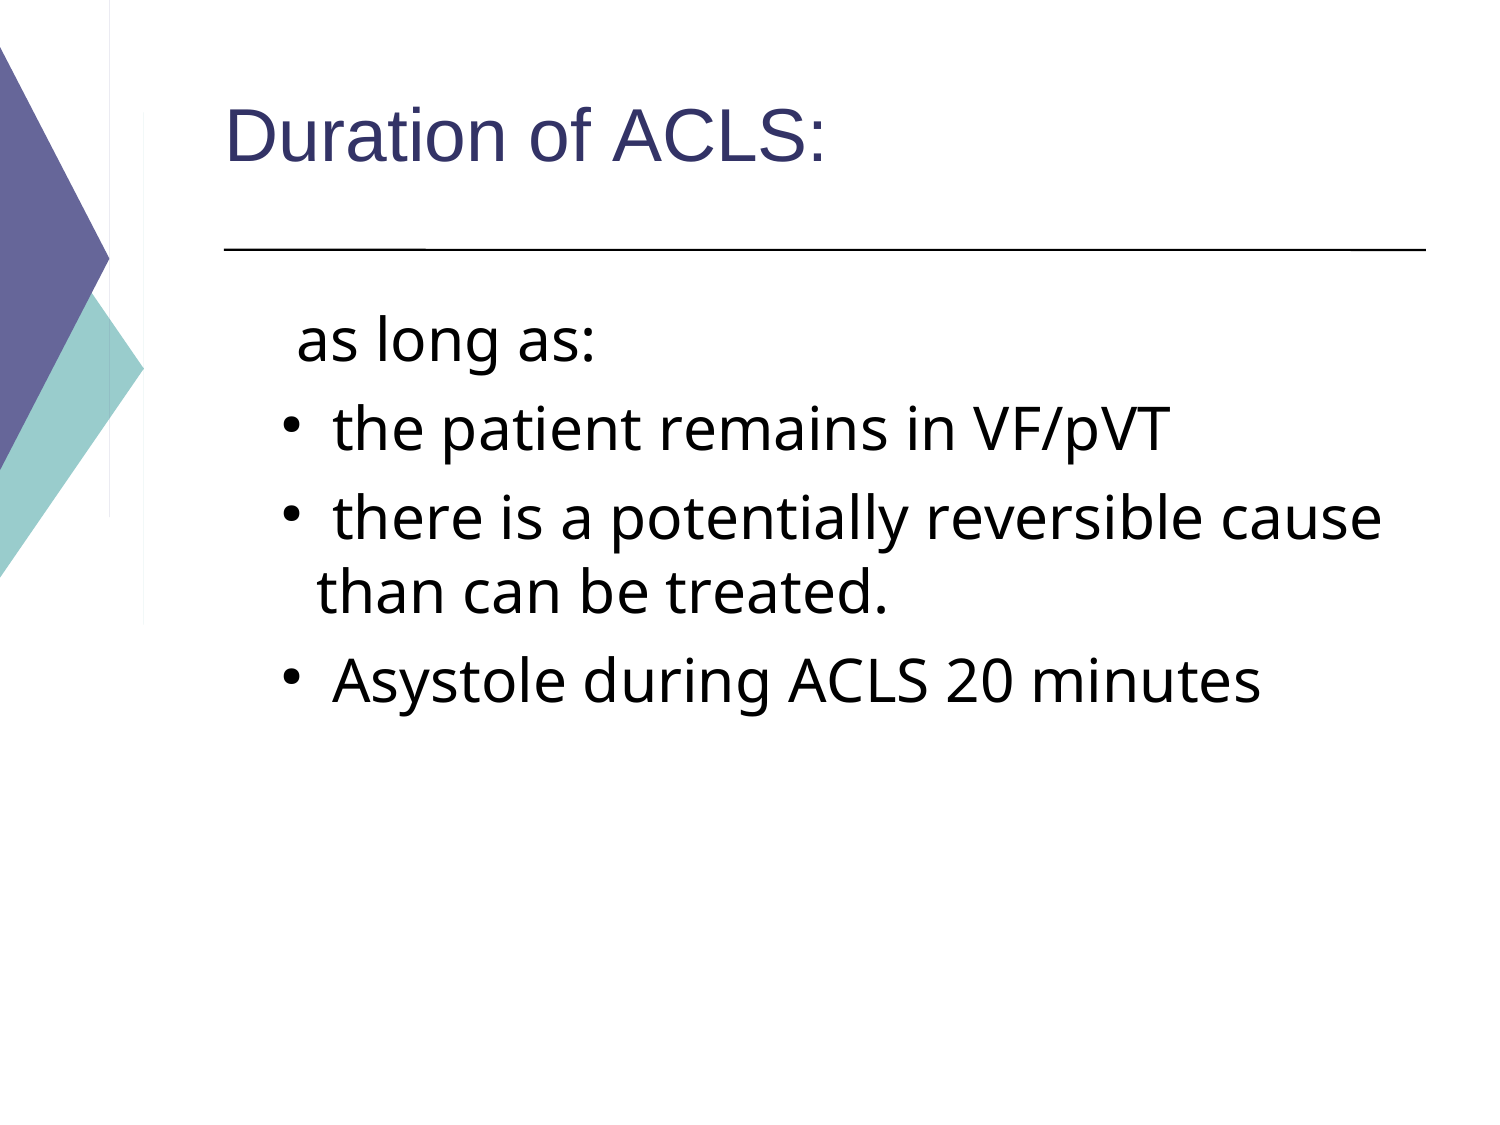

# Duration of ACLS:
 as long as:
 the patient remains in VF/pVT
 there is a potentially reversible cause than can be treated.
 Asystole during ACLS 20 minutes